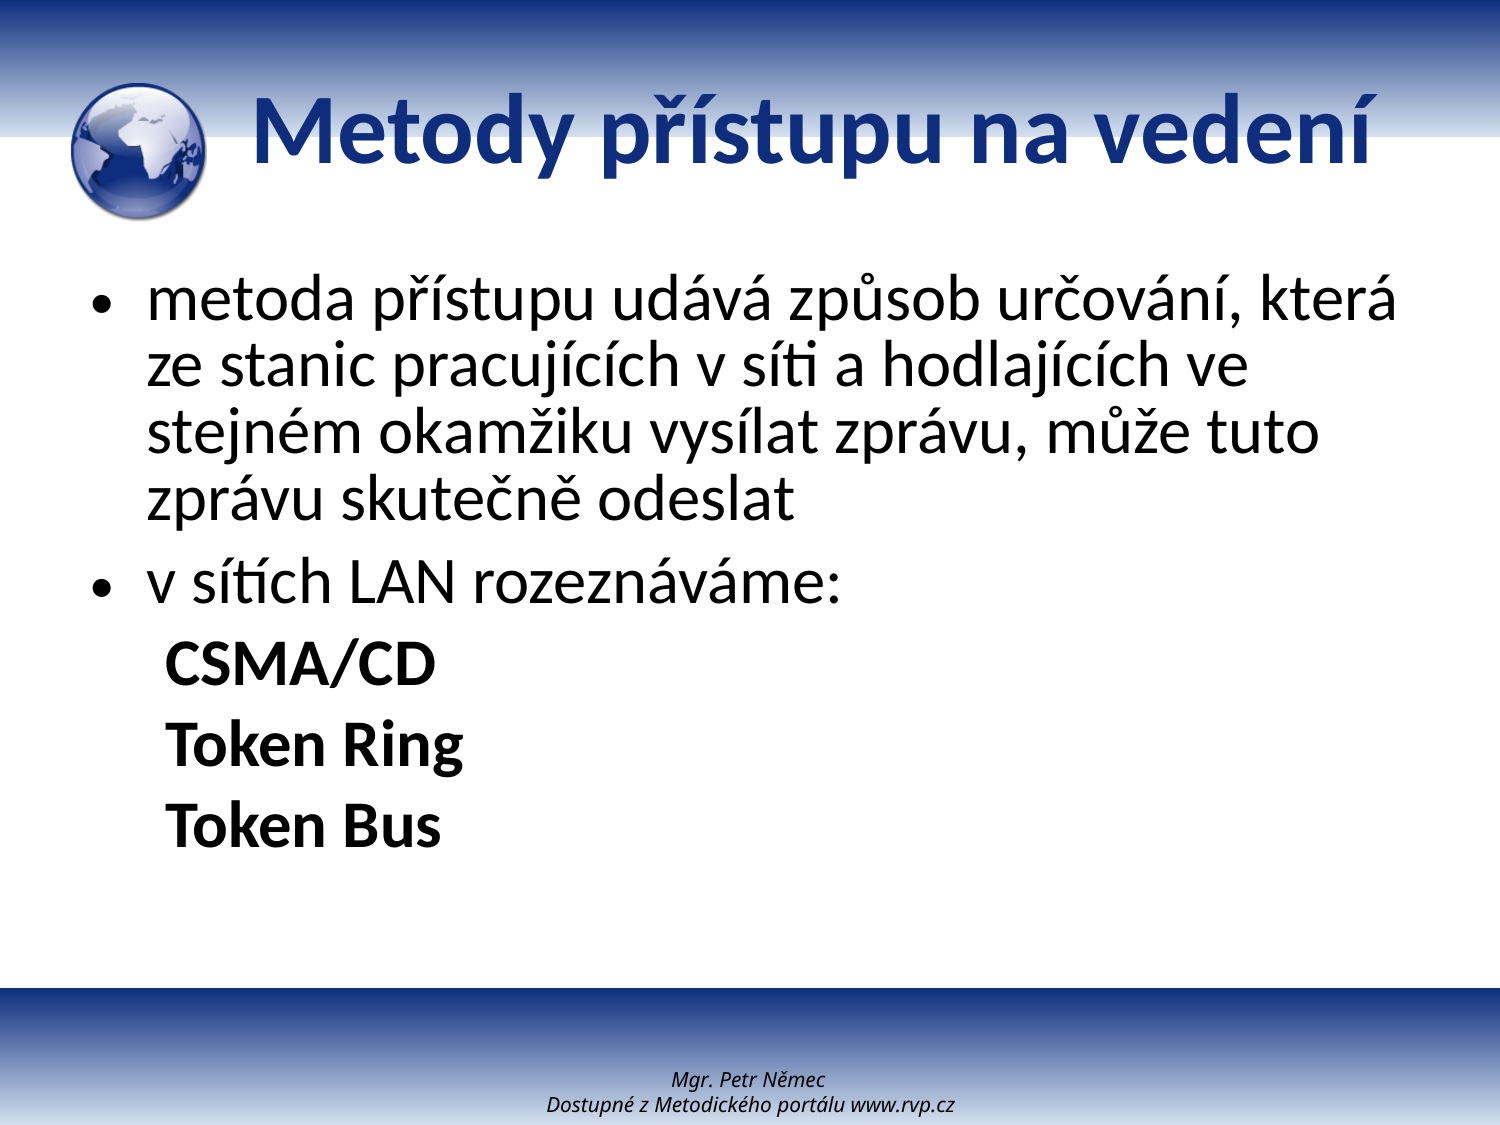

# Metody přístupu na vedení
metoda přístupu udává způsob určování, která ze stanic pracujících v síti a hodlajících ve stejném okamžiku vysílat zprávu, může tuto zprávu skutečně odeslat
v sítích LAN rozeznáváme:
CSMA/CD
Token Ring
Token Bus